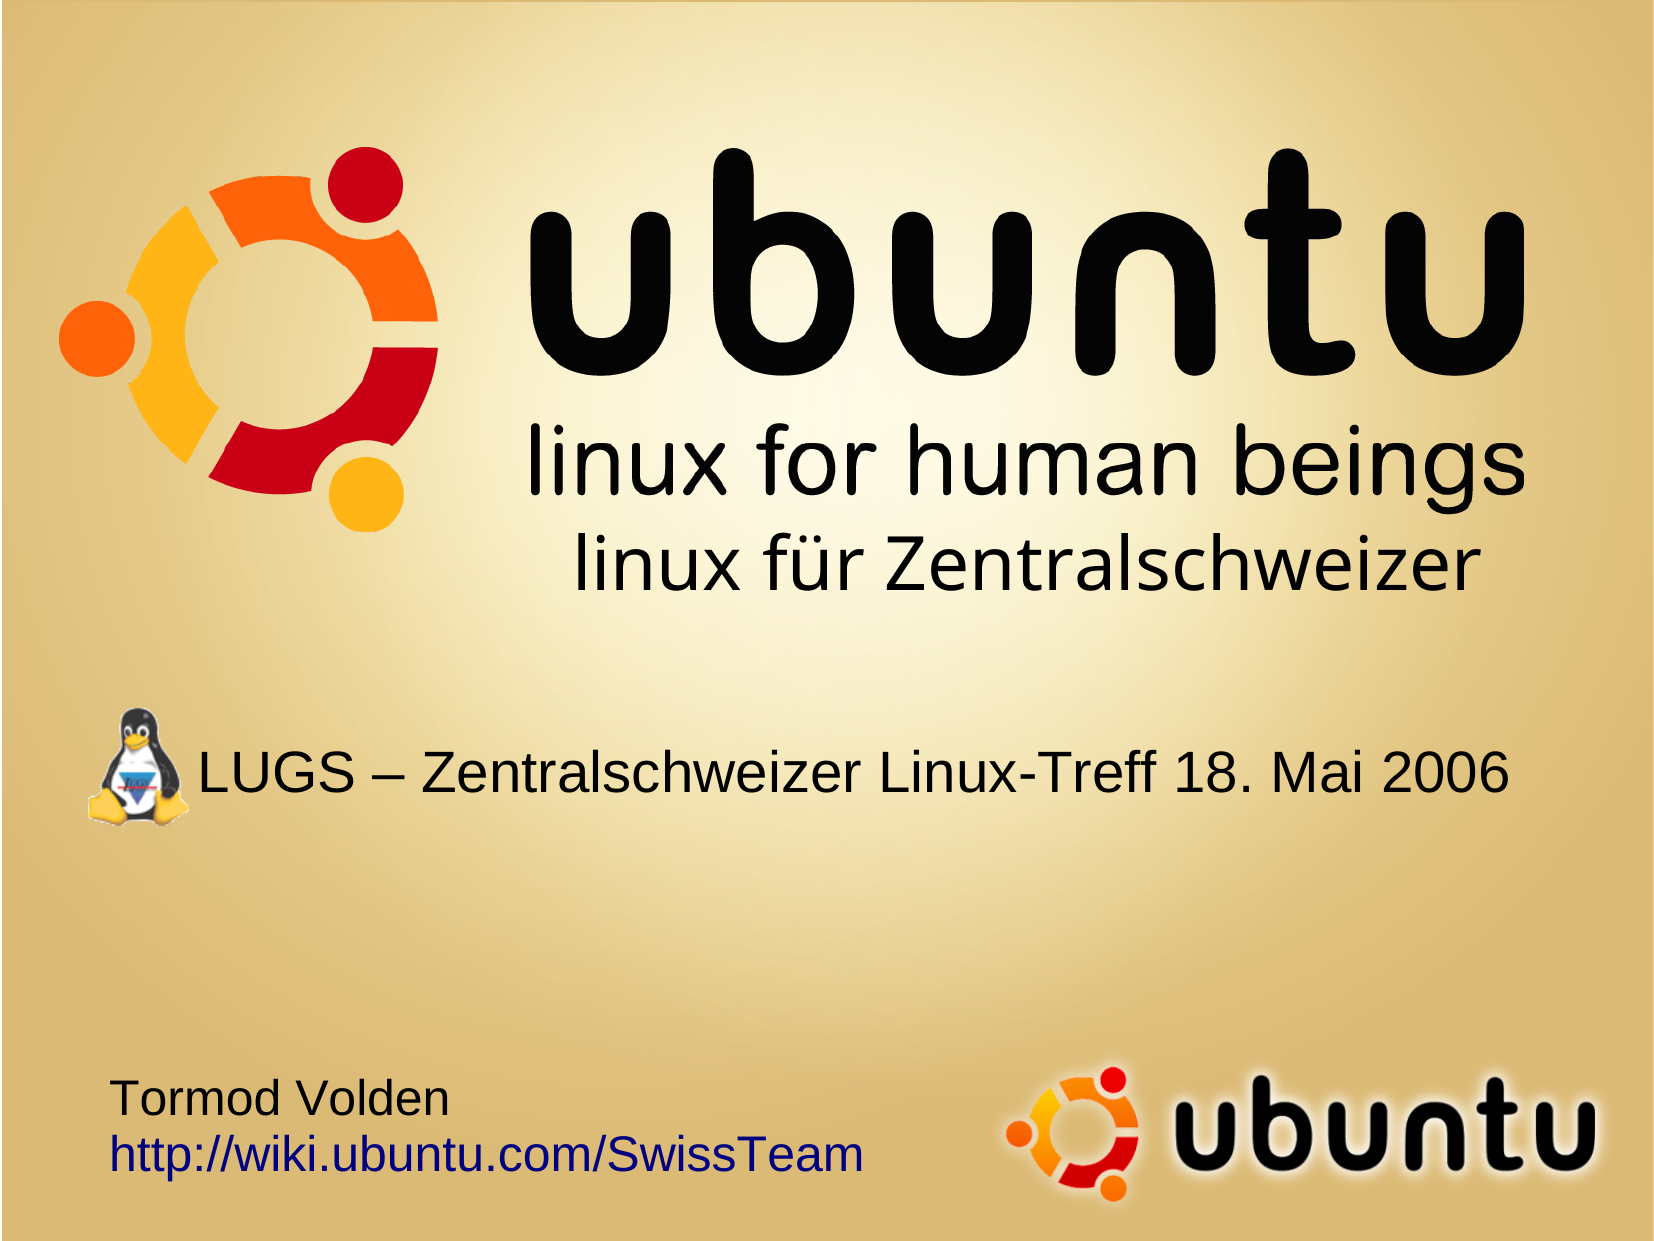

# linux für Zentralschweizer
LUGS – Zentralschweizer Linux-Treff 18. Mai 2006
Tormod Volden
http://wiki.ubuntu.com/SwissTeam